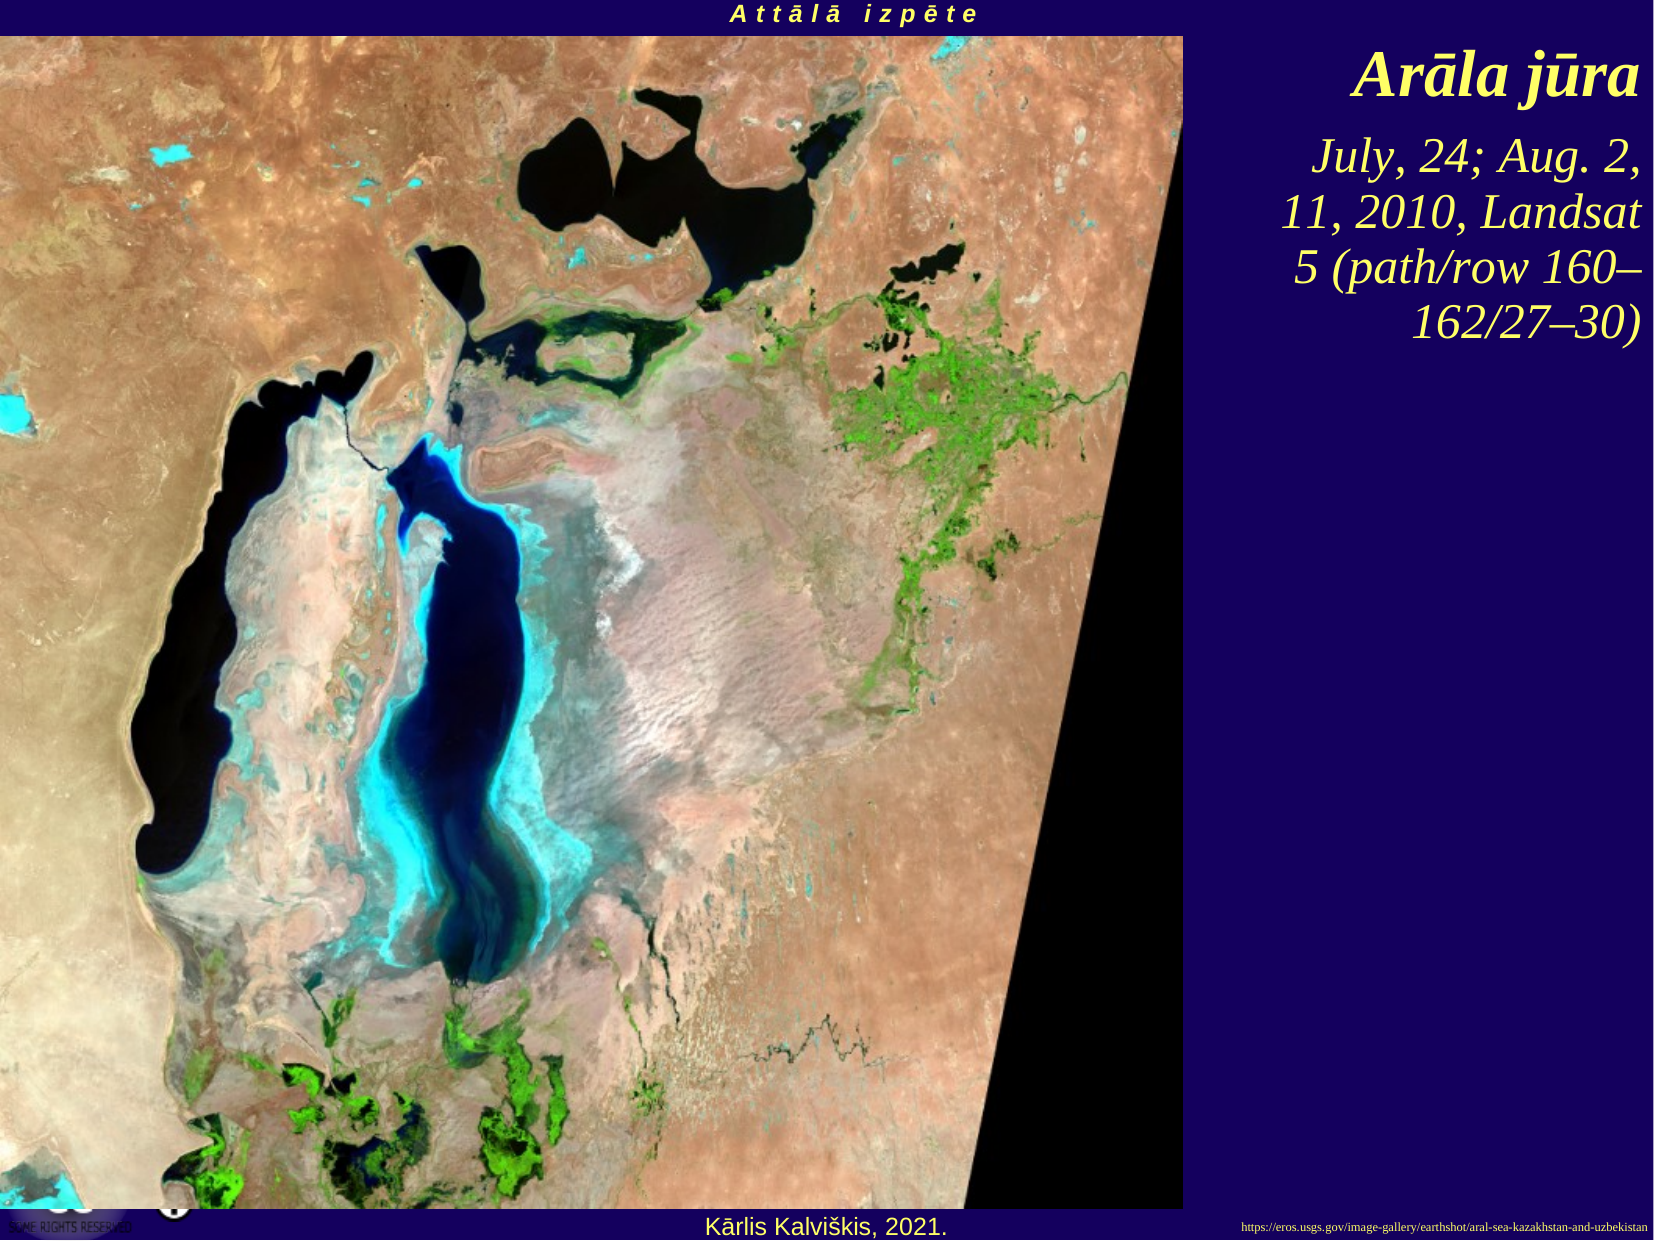

Arāla jūra
July, 24; Aug. 2, 11, 2010, Landsat 5 (path/row 160–162/27–30)
https://eros.usgs.gov/image-gallery/earthshot/aral-sea-kazakhstan-and-uzbekistan